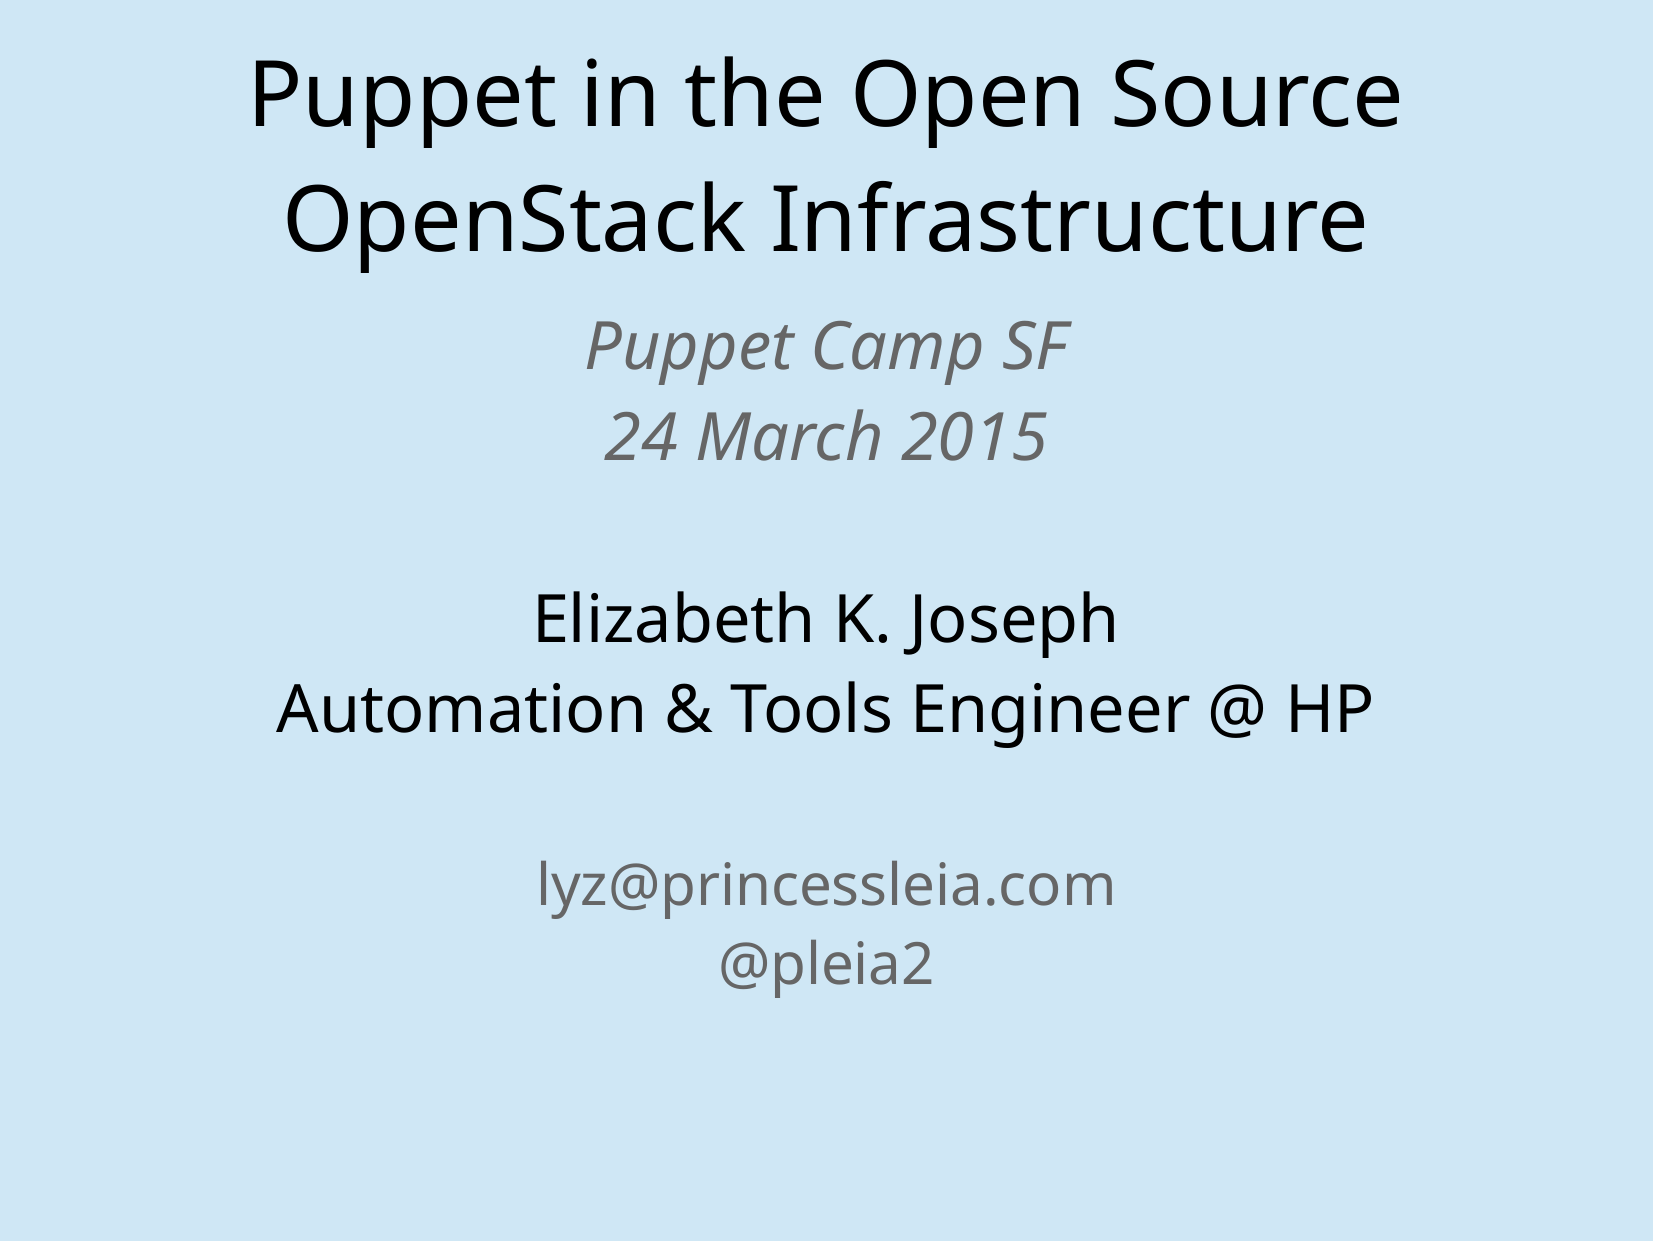

# Puppet in the Open Source OpenStack Infrastructure
Puppet Camp SF
24 March 2015
Elizabeth K. Joseph
Automation & Tools Engineer @ HP
lyz@princessleia.com
@pleia2